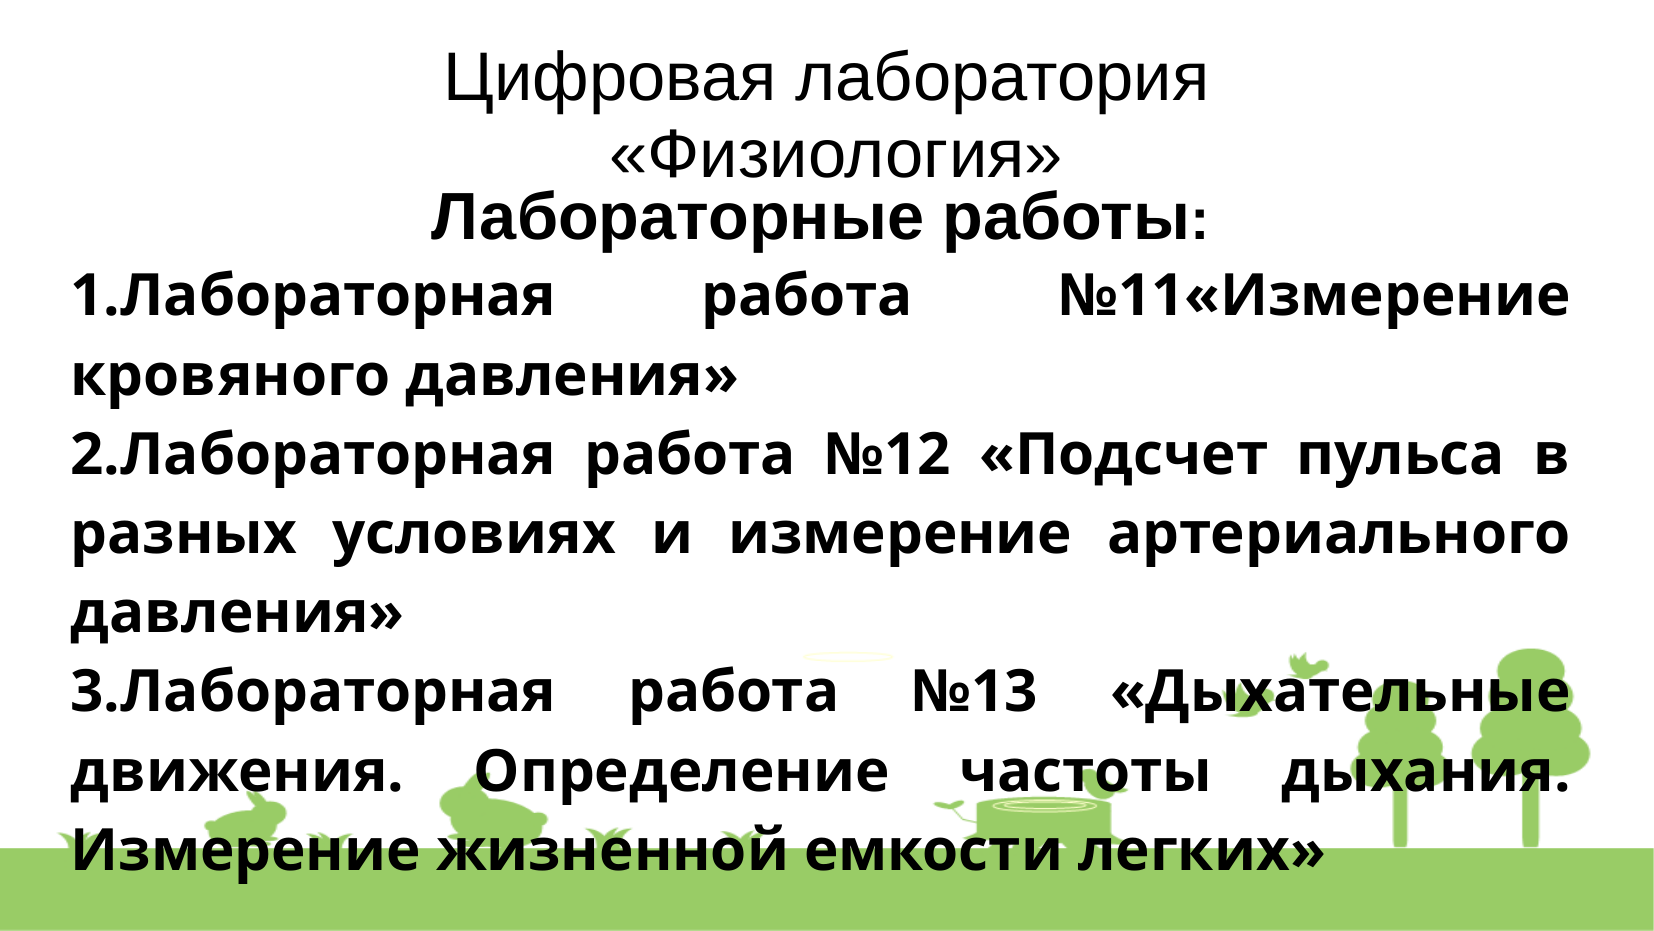

# Цифровая лаборатория «Физиология»
Лабораторные работы:
1.Лабораторная работа №11«Измерение кровяного давления»
2.Лабораторная работа №12 «Подсчет пульса в разных условиях и измерение артериального давления»
3.Лабораторная работа №13 «Дыхательные движения. Определение частоты дыхания. Измерение жизненной емкости легких»